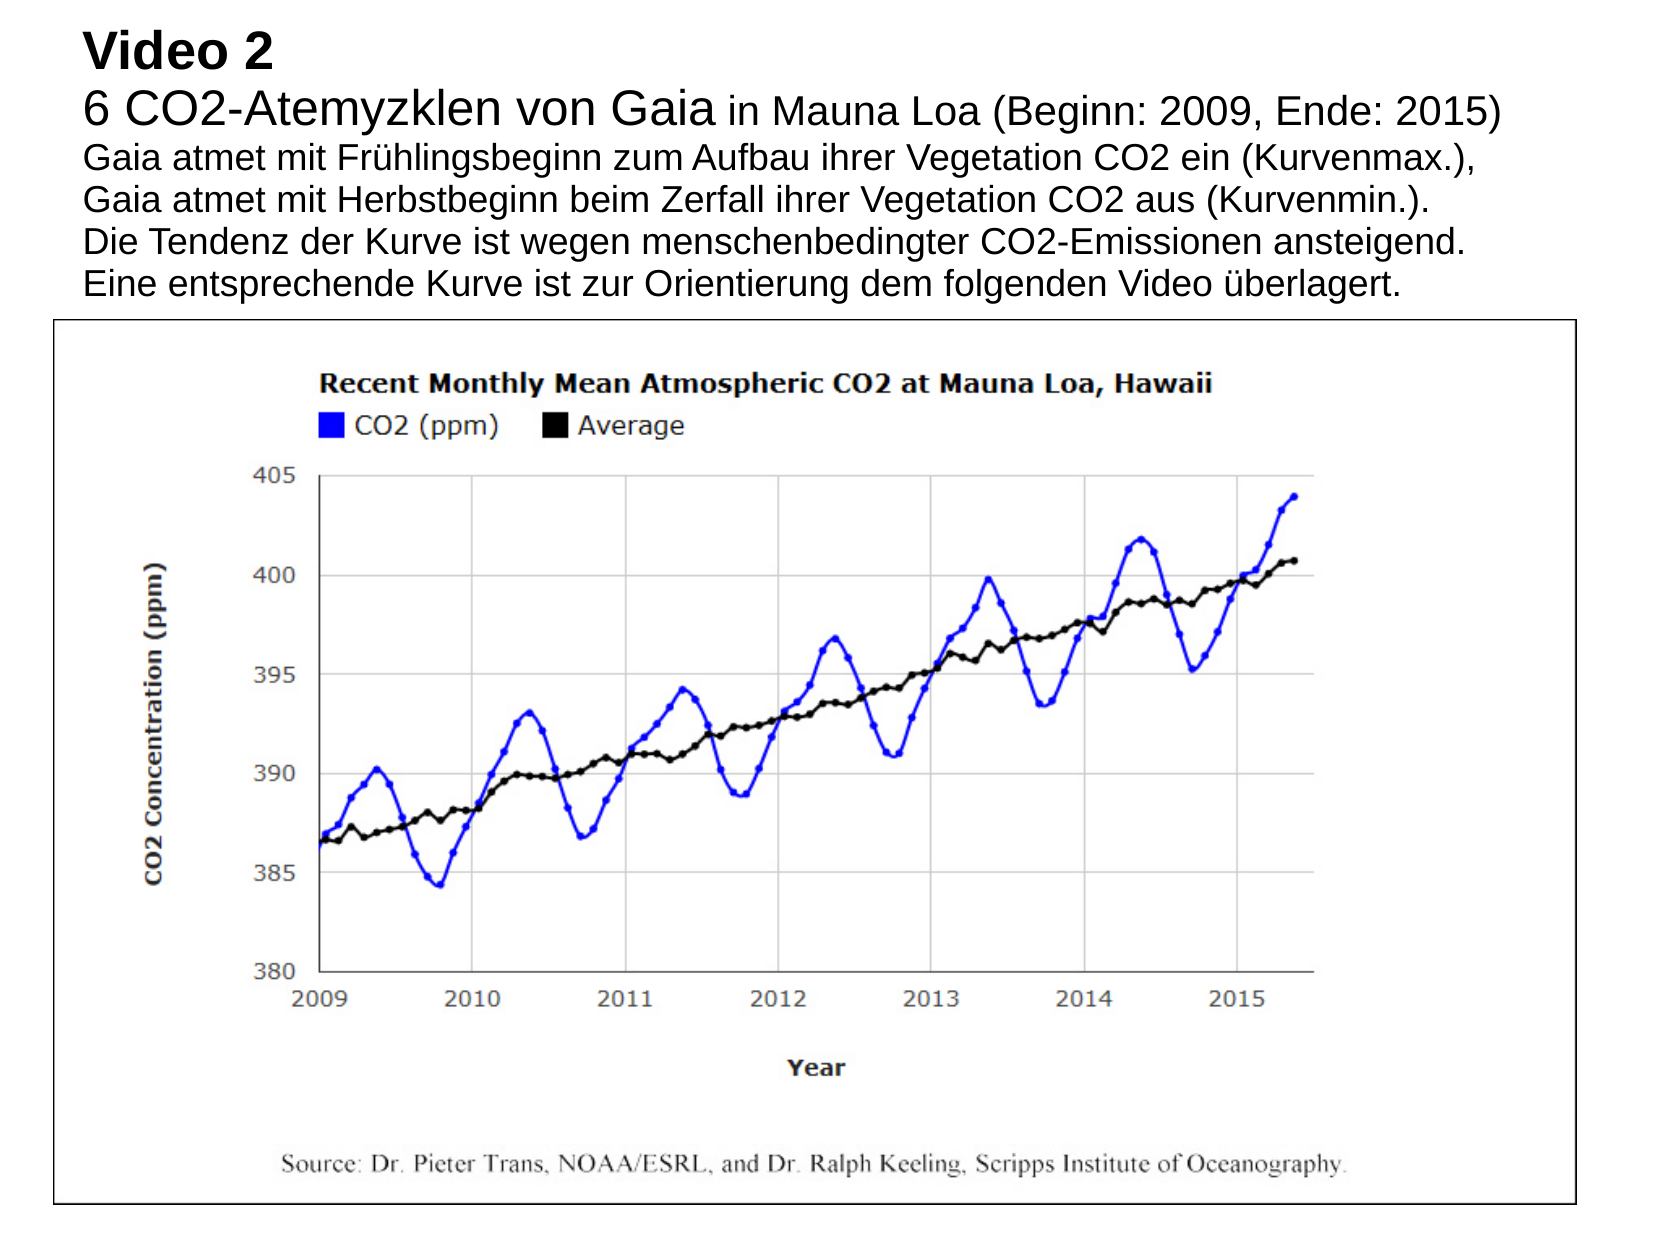

# Video 2 6 CO2-Atemyzklen von Gaia in Mauna Loa (Beginn: 2009, Ende: 2015) Gaia atmet mit Frühlingsbeginn zum Aufbau ihrer Vegetation CO2 ein (Kurvenmax.), Gaia atmet mit Herbstbeginn beim Zerfall ihrer Vegetation CO2 aus (Kurvenmin.). Die Tendenz der Kurve ist wegen menschenbedingter CO2-Emissionen ansteigend. Eine entsprechende Kurve ist zur Orientierung dem folgenden Video überlagert.